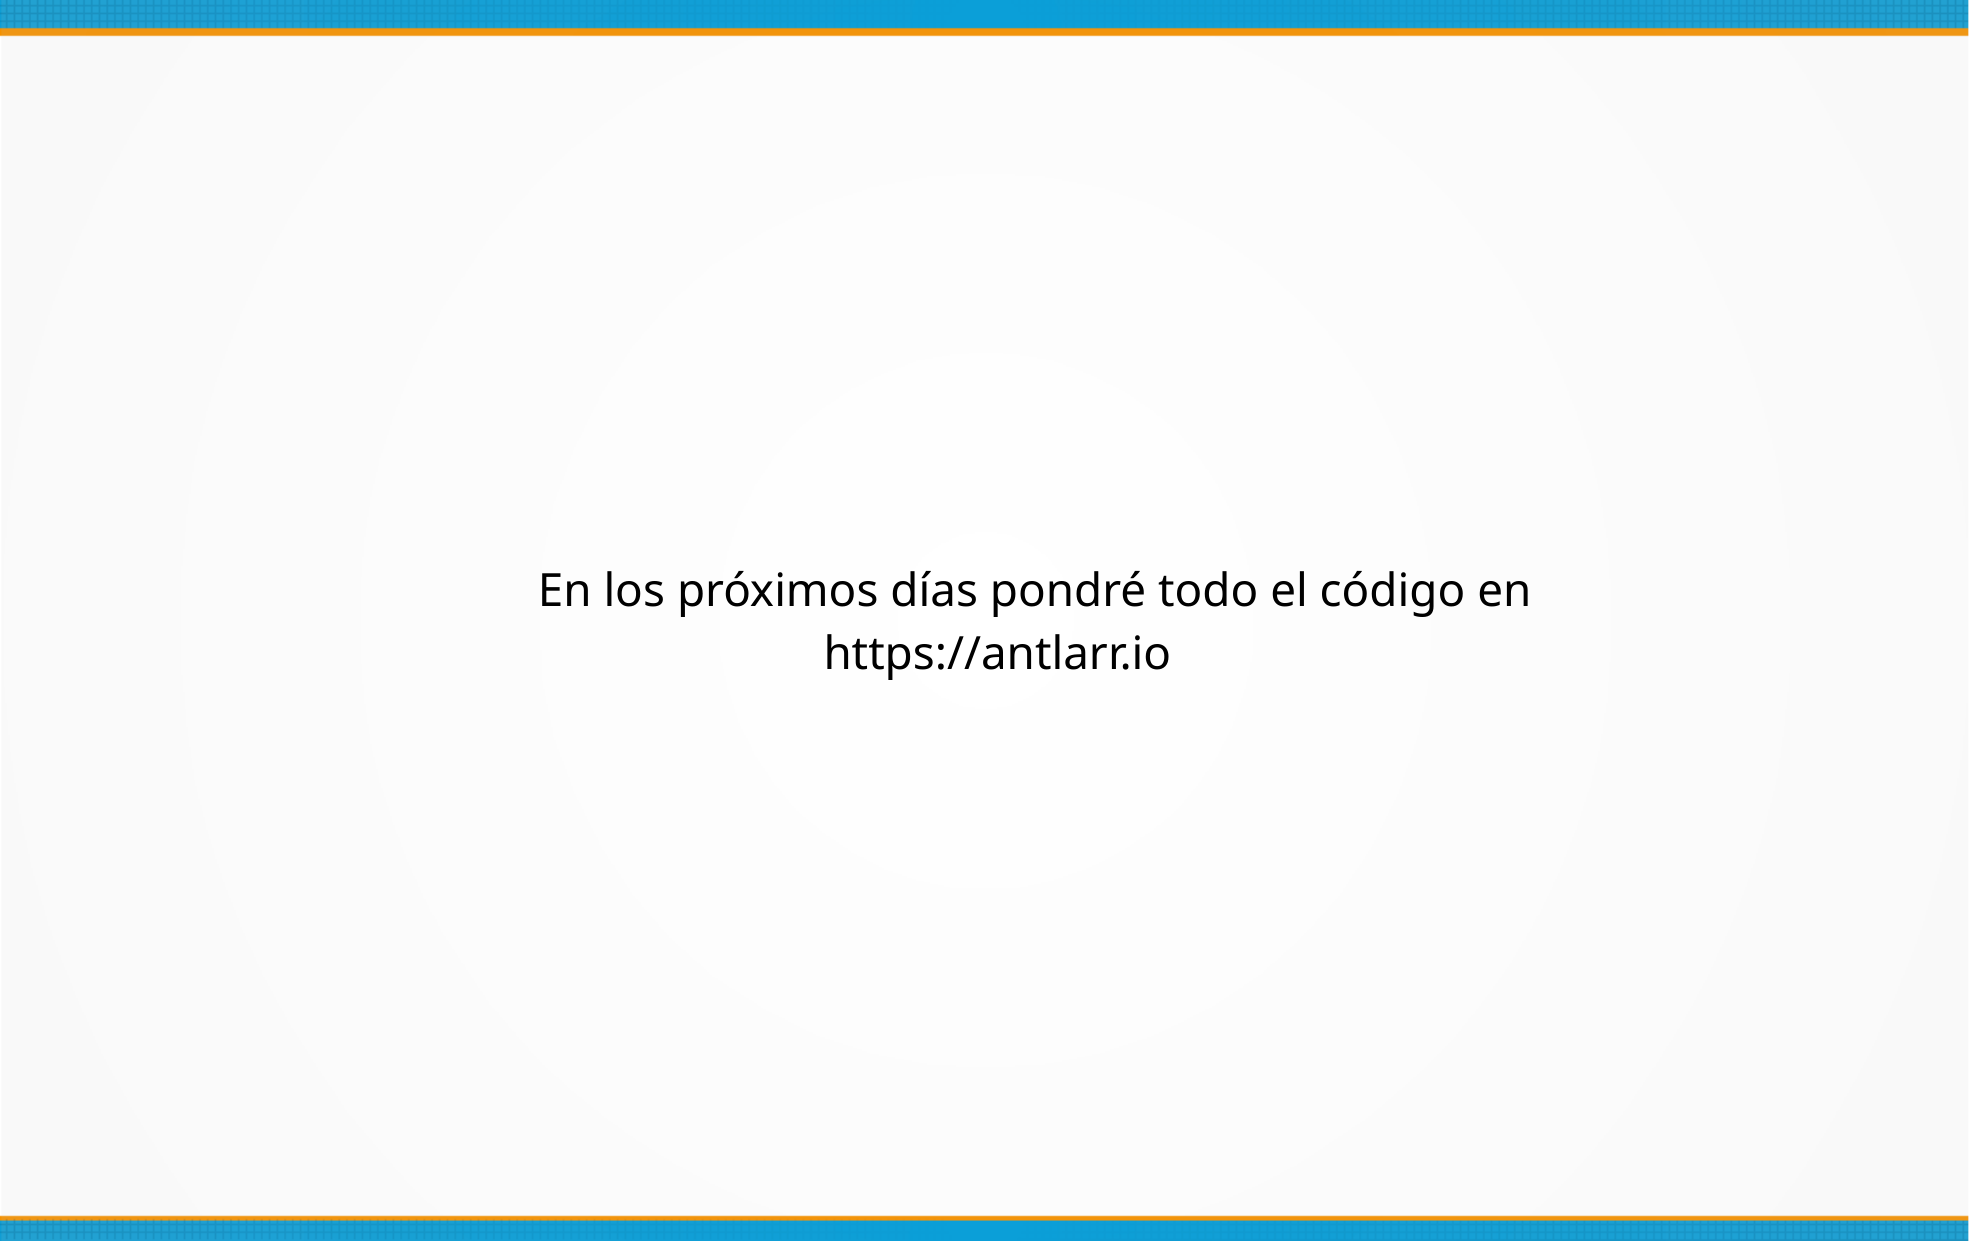

En los próximos días pondré todo el código en
https://antlarr.io